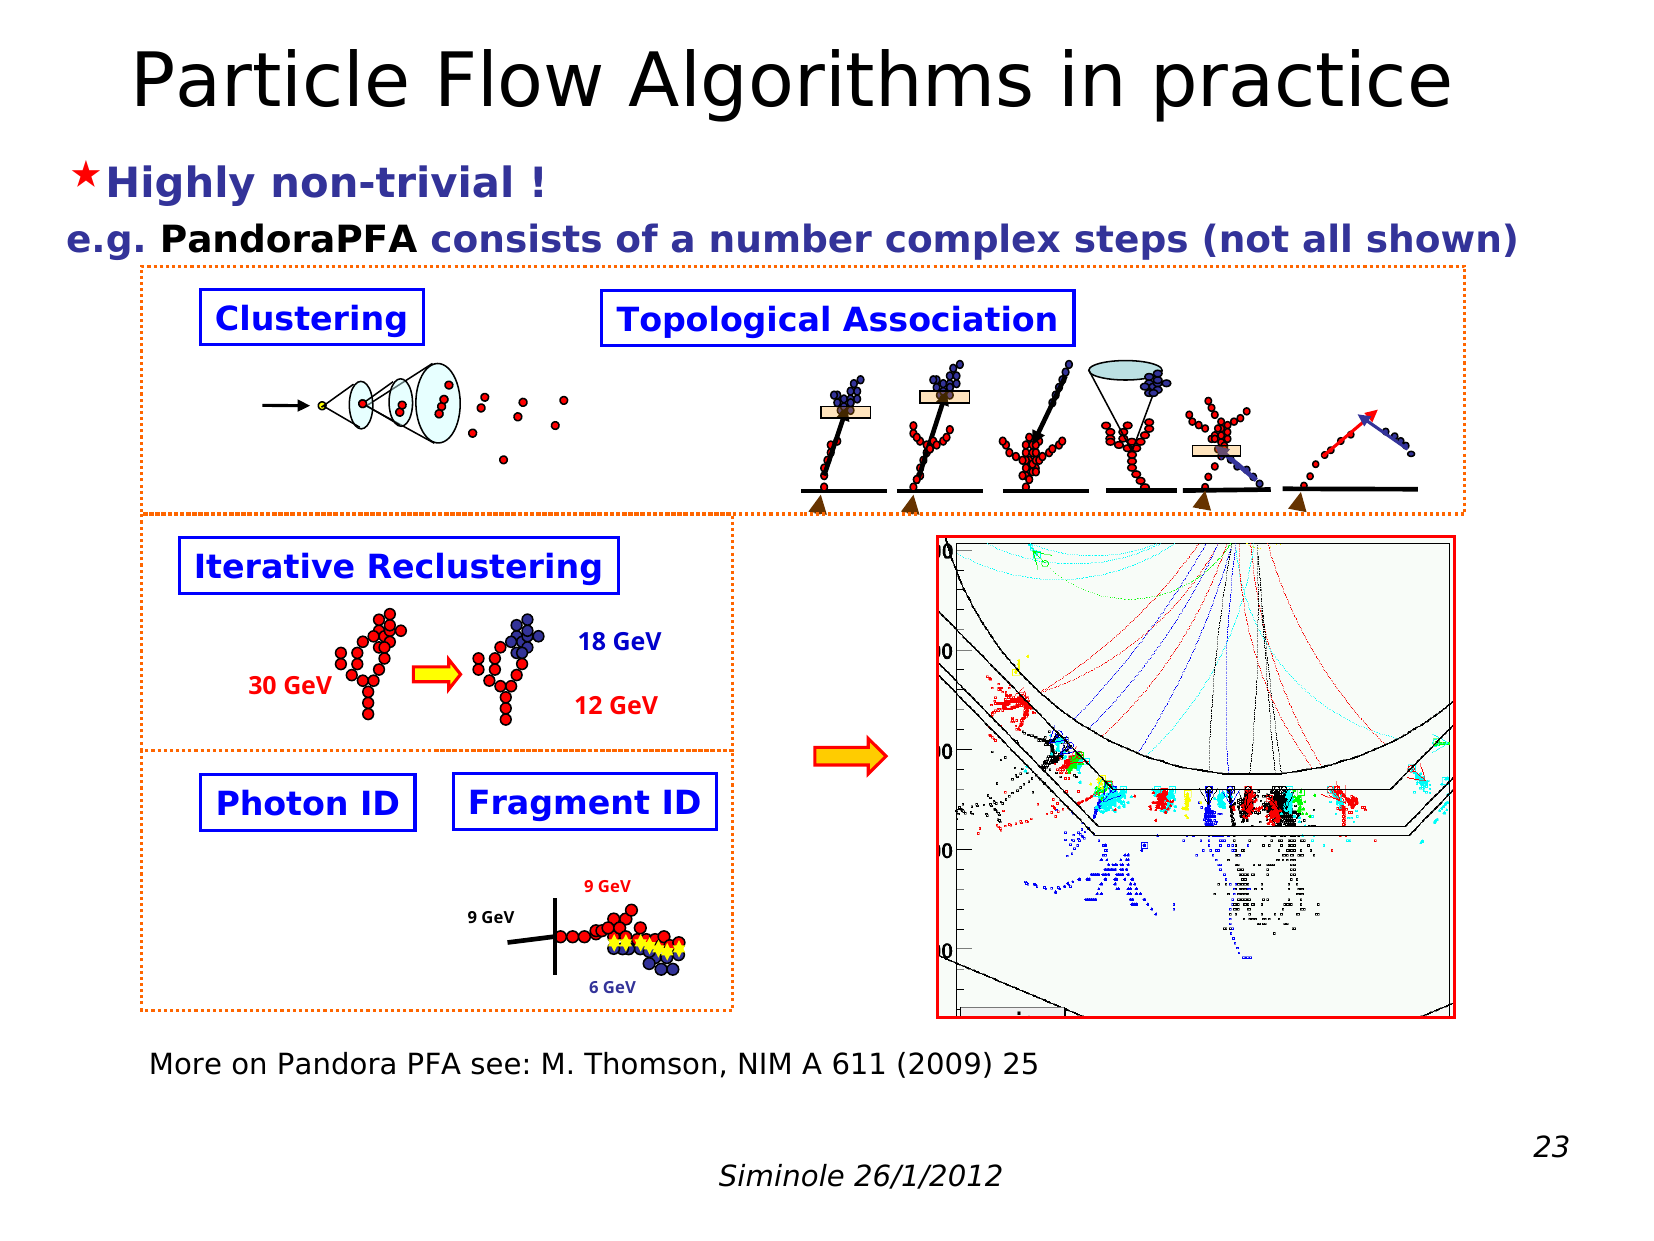

Particle Flow Algorithms in practice
Highly non-trivial !
e.g. PandoraPFA consists of a number complex steps (not all shown)
Clustering
Topological Association
Iterative Reclustering
18 GeV
30 GeV
12 GeV
Fragment ID
Photon ID
9 GeV
9 GeV
6 GeV
More on Pandora PFA see: M. Thomson, NIM A 611 (2009) 25
Comite d'evaluation
23